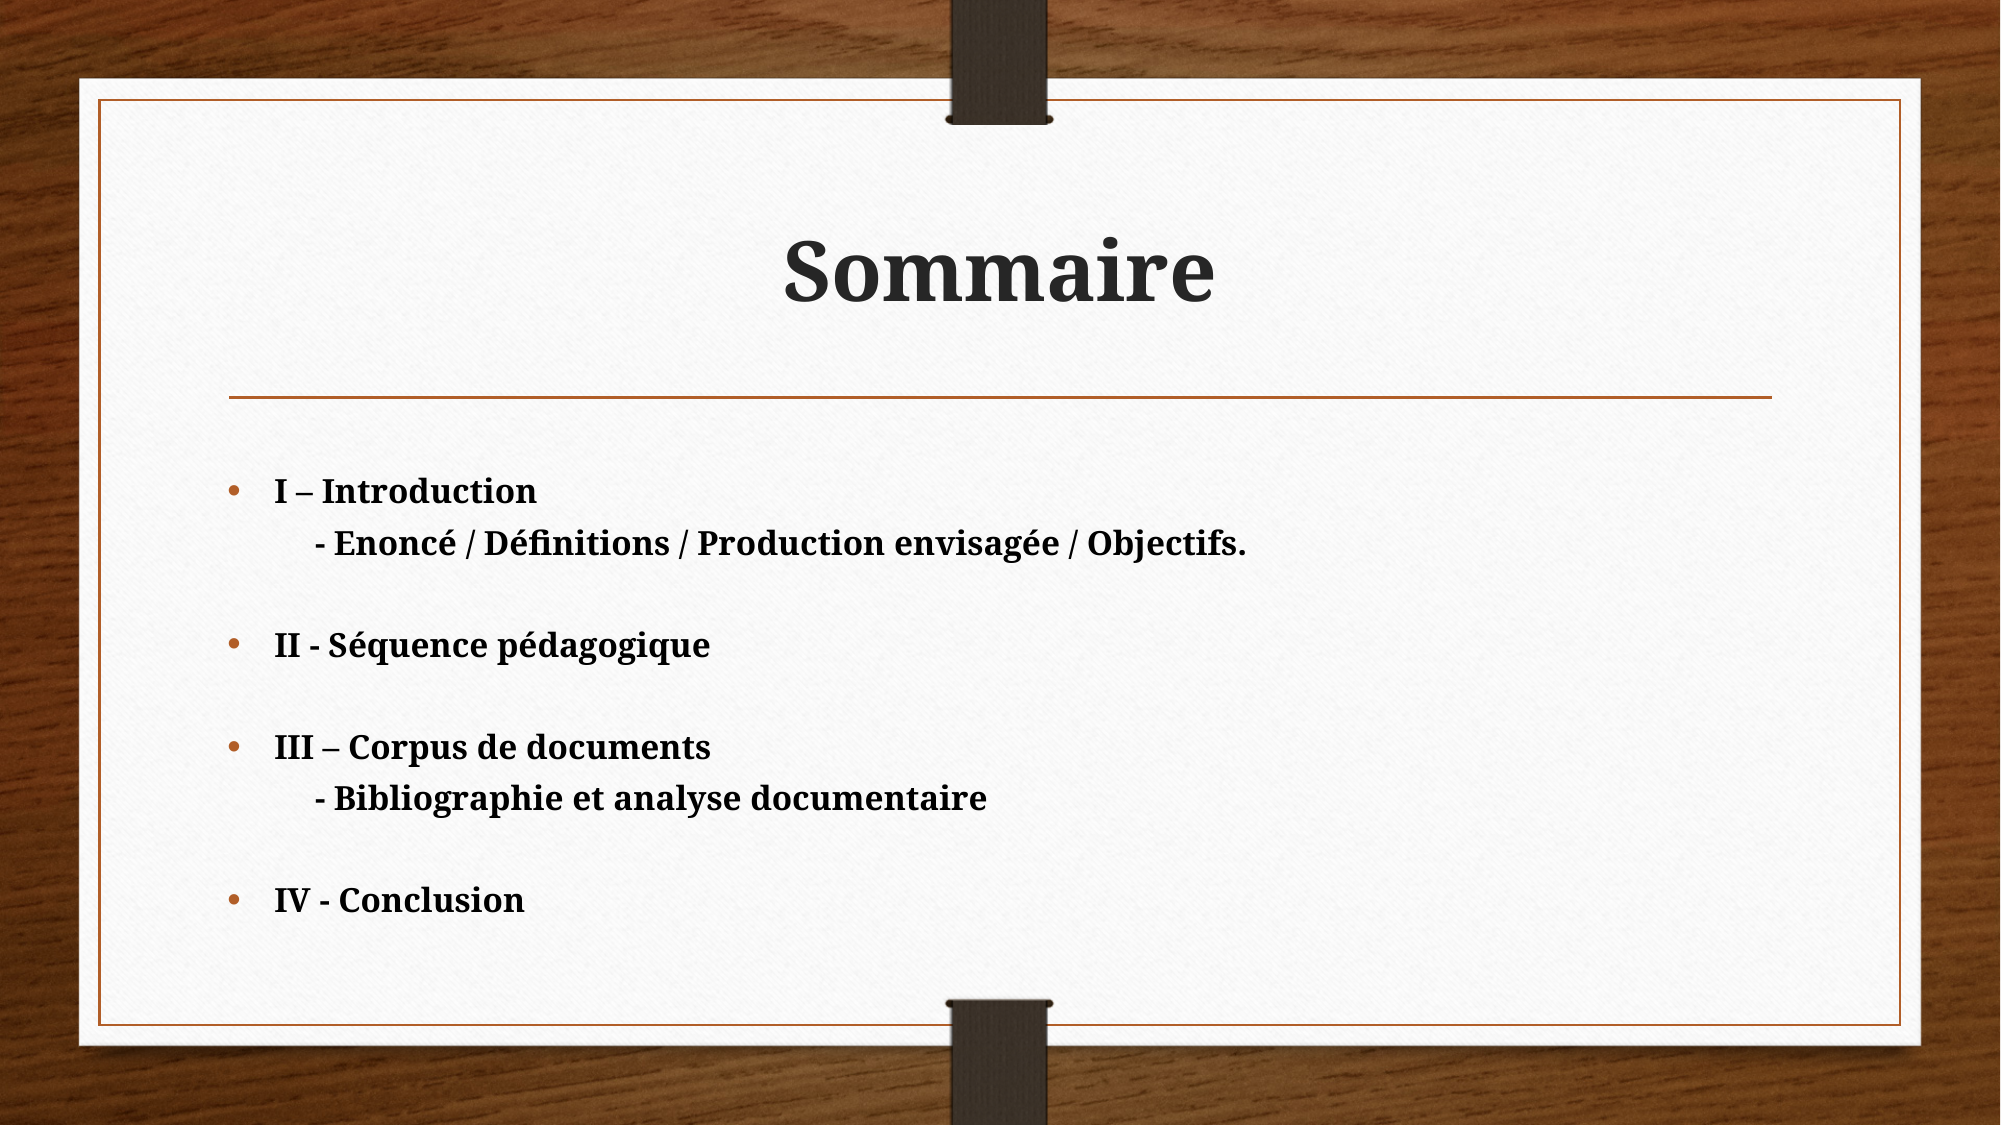

# Sommaire
I – Introduction
 - Enoncé / Définitions / Production envisagée / Objectifs.
II - Séquence pédagogique
III – Corpus de documents
 - Bibliographie et analyse documentaire
IV - Conclusion